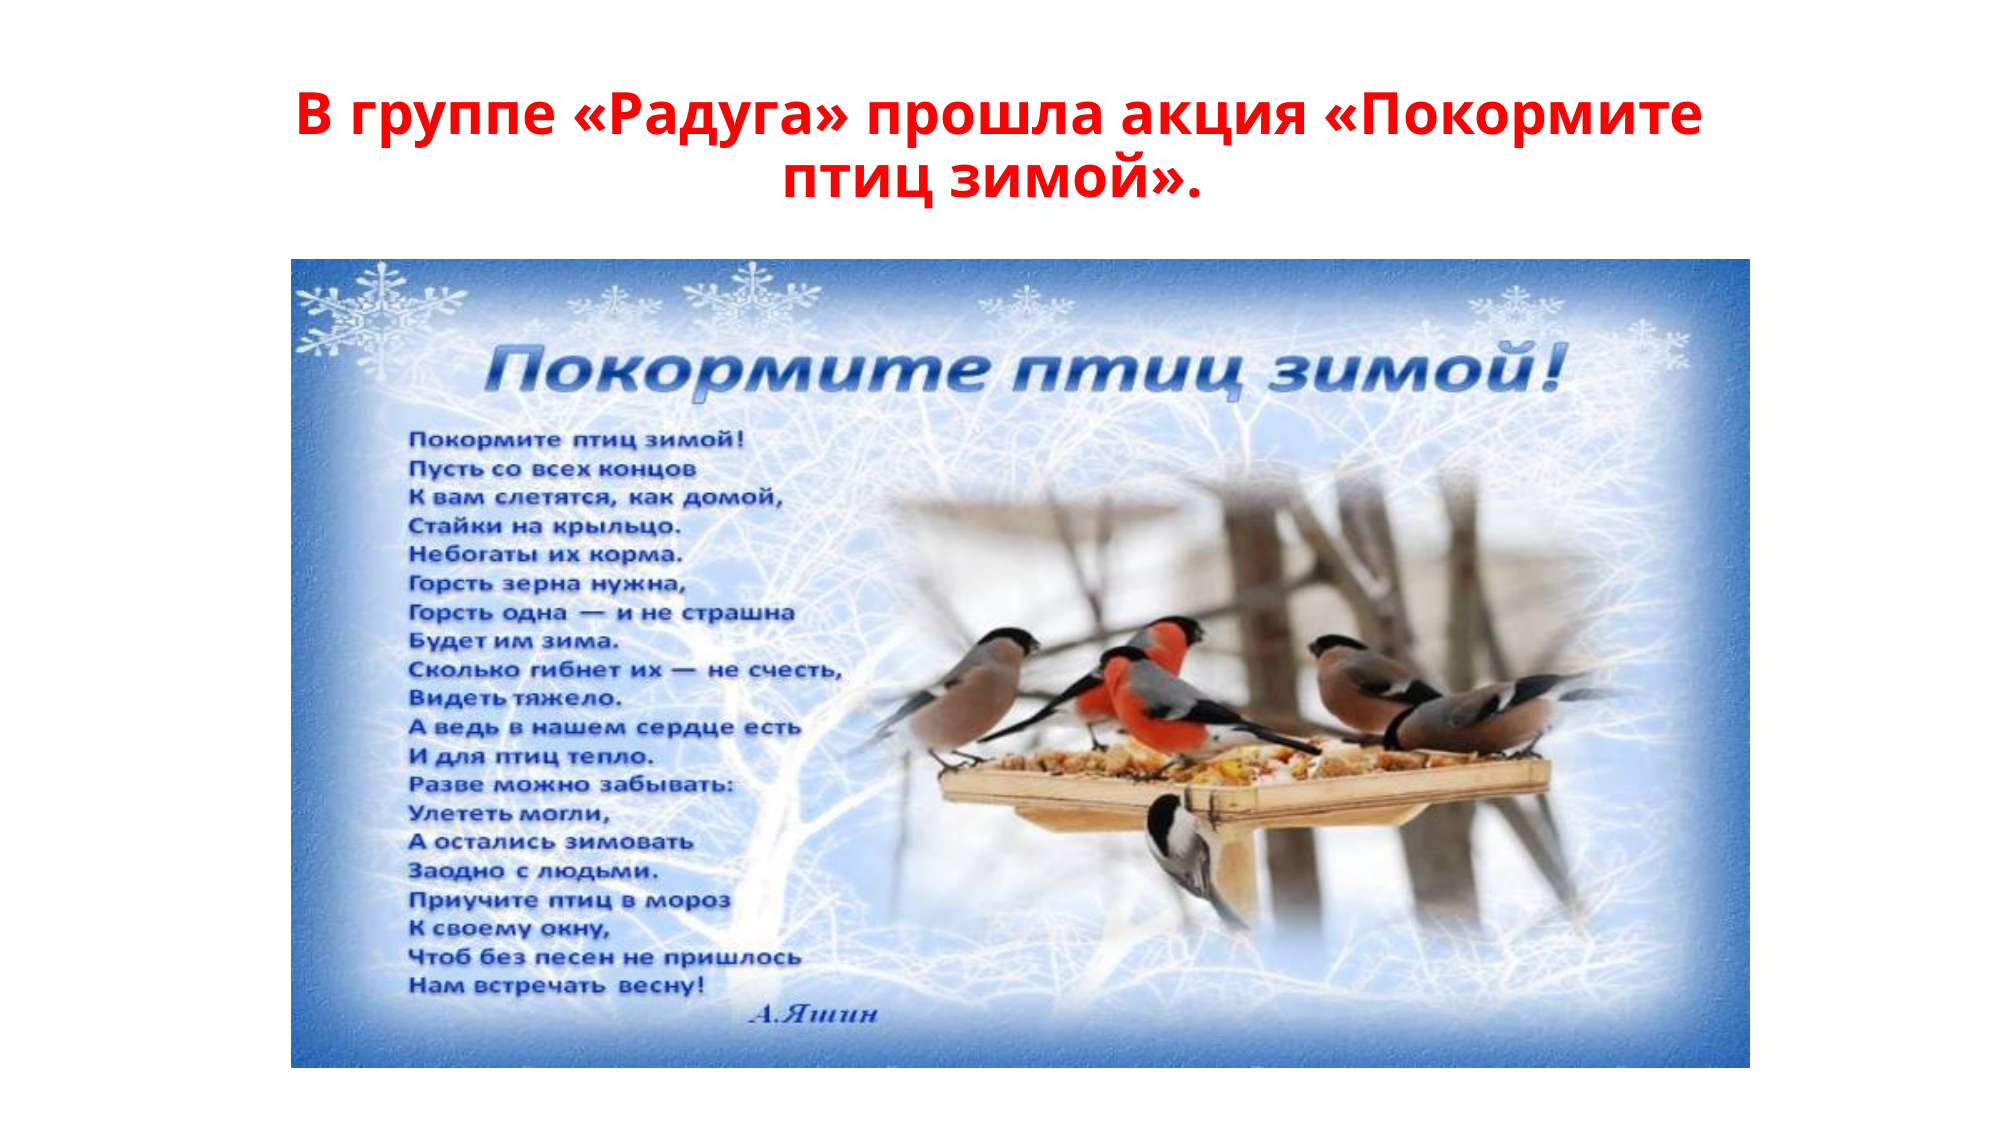

# В группе «Радуга» прошла акция «Покормите птиц зимой».